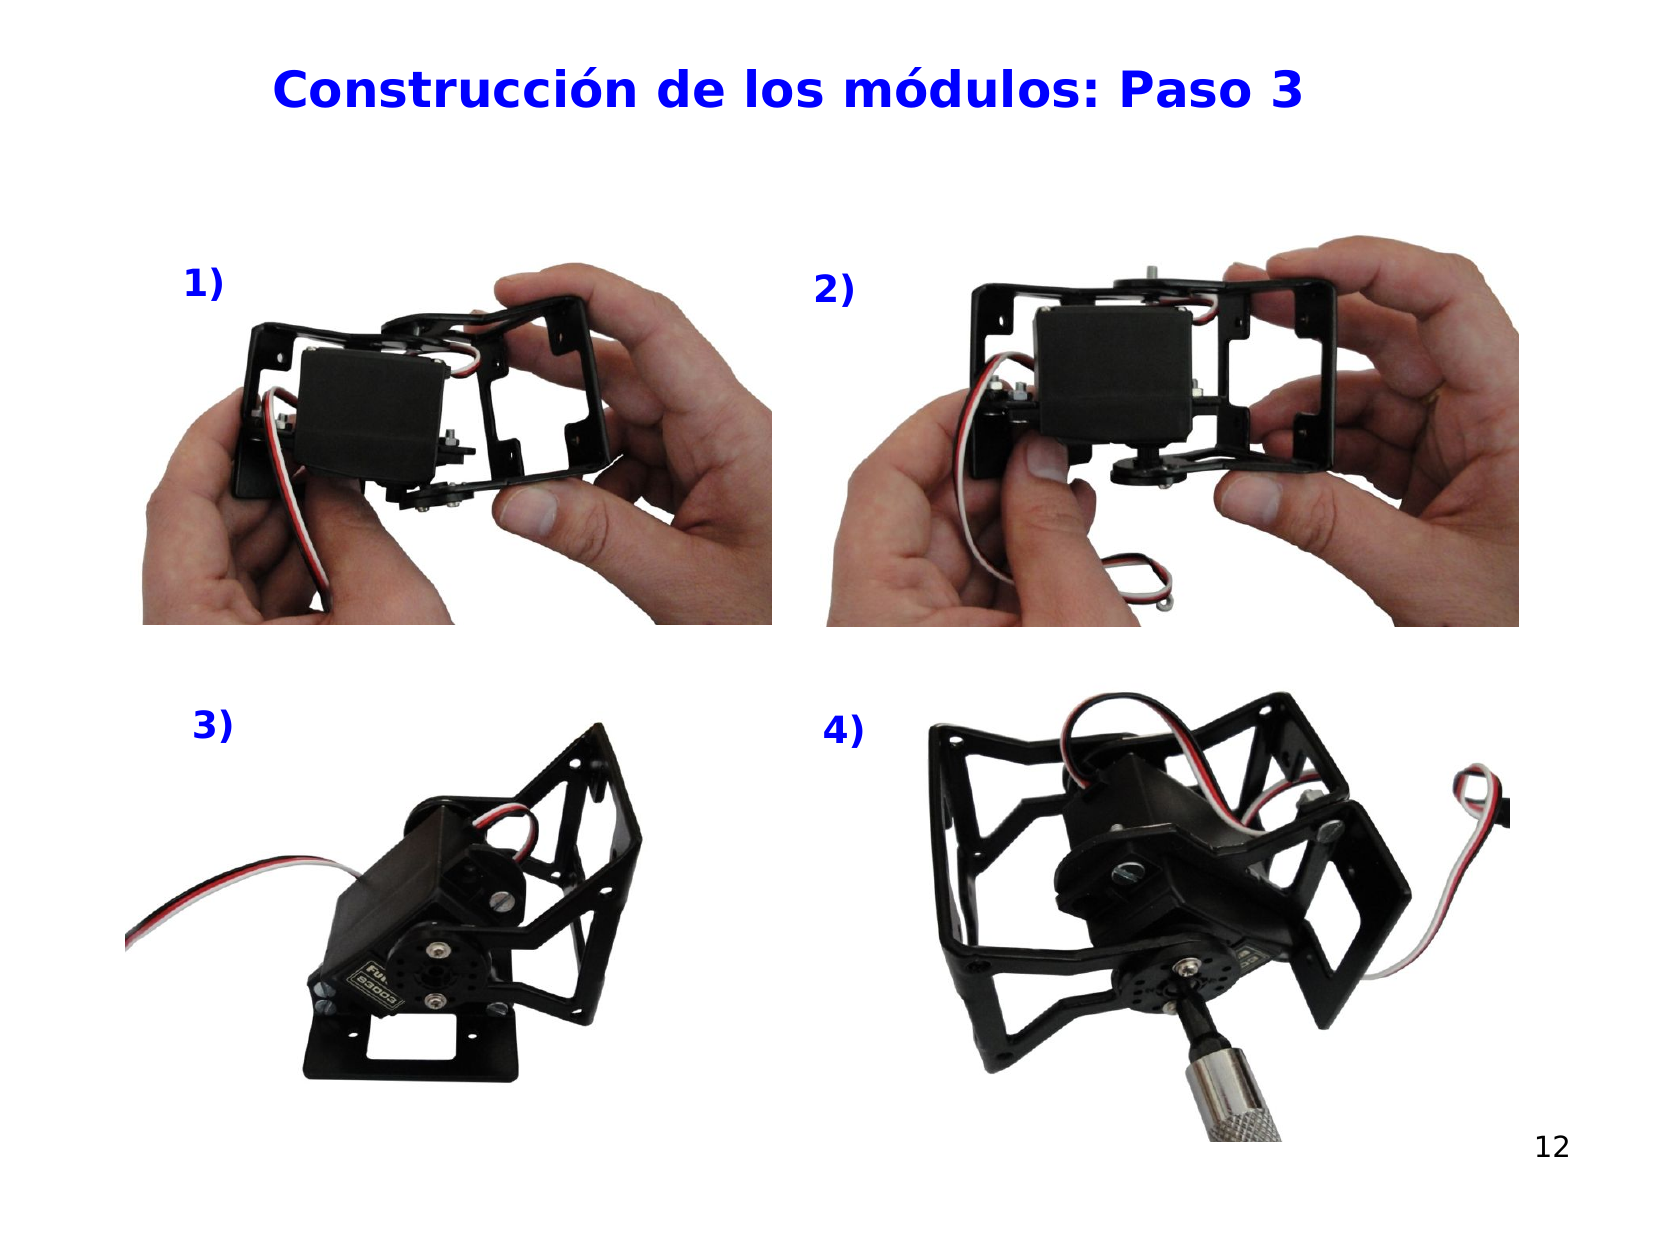

Construcción de los módulos: Paso 3
1)
2)
3)
4)
12